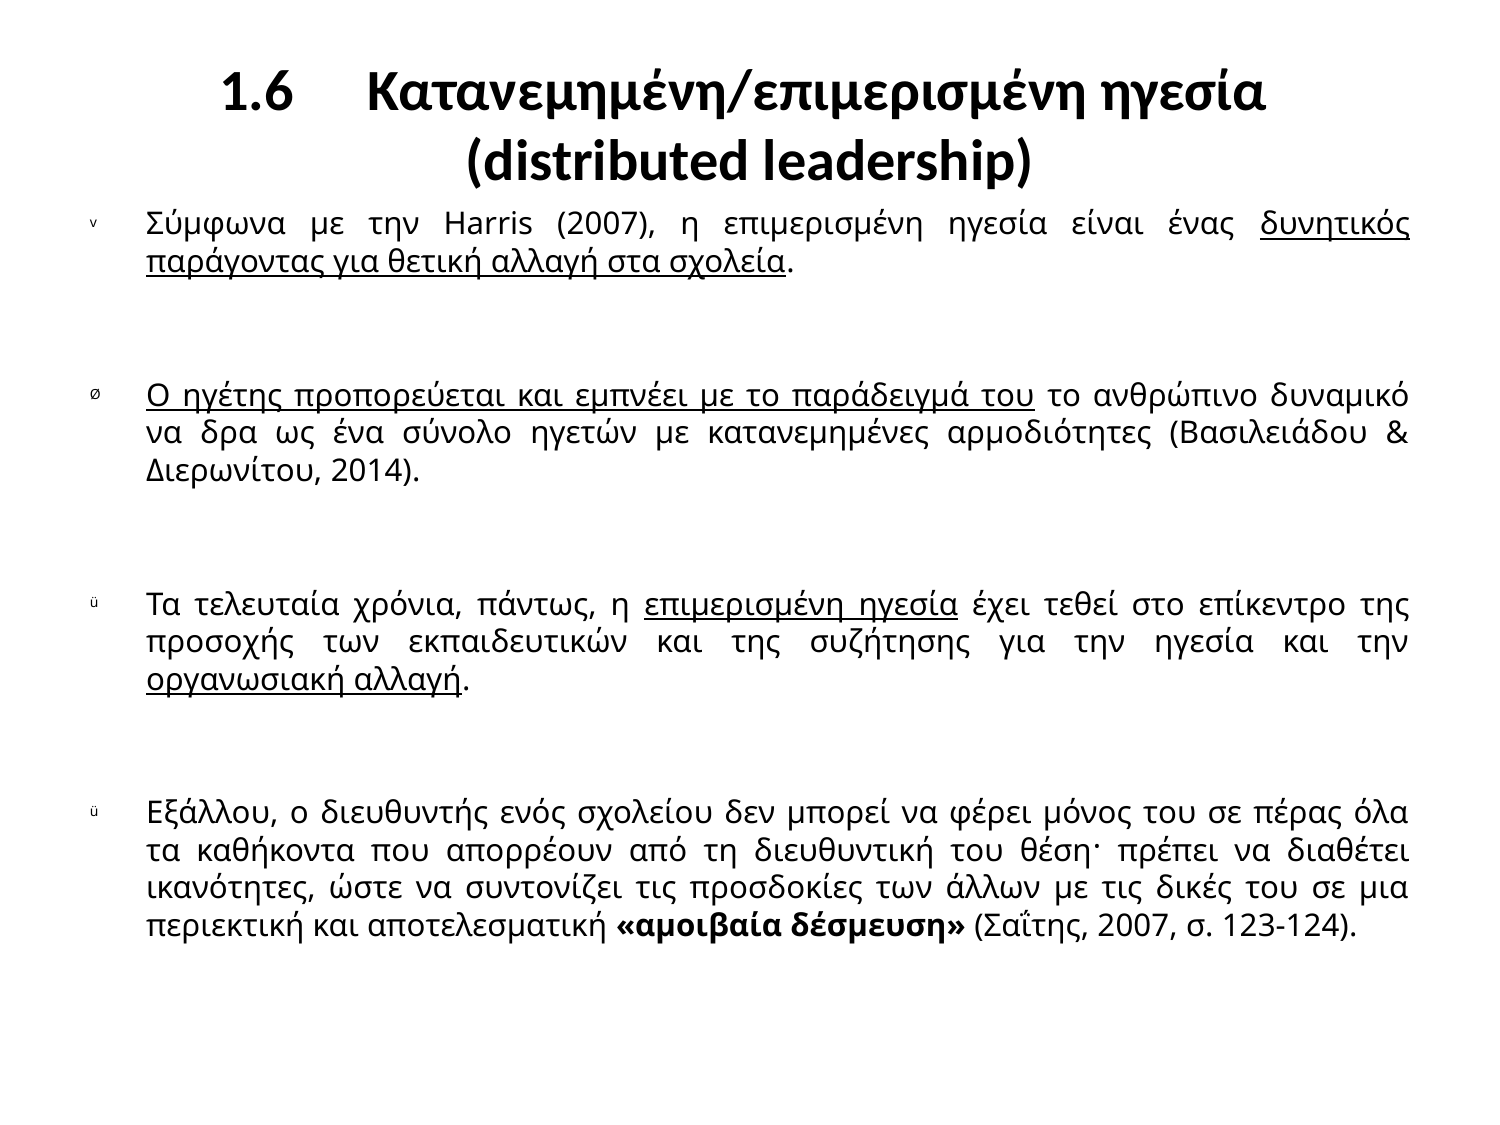

# 1.6	Κατανεμημένη/επιμερισμένη ηγεσία (distributed leadership)
Σύμφωνα με την Harris (2007), η επιμερισμένη ηγεσία είναι ένας δυνητικός παράγοντας για θετική αλλαγή στα σχολεία.
Ο ηγέτης προπορεύεται και εμπνέει με το παράδειγμά του το ανθρώπινο δυναμικό να δρα ως ένα σύνολο ηγετών με κατανεμημένες αρμοδιότητες (Βασιλειάδου & Διερωνίτου, 2014).
Τα τελευταία χρόνια, πάντως, η επιμερισμένη ηγεσία έχει τεθεί στο επίκεντρο της προσοχής των εκπαιδευτικών και της συζήτησης για την ηγεσία και την οργανωσιακή αλλαγή.
Εξάλλου, ο διευθυντής ενός σχολείου δεν μπορεί να φέρει μόνος του σε πέρας όλα τα καθήκοντα που απορρέουν από τη διευθυντική του θέση· πρέπει να διαθέτει ικανότητες, ώστε να συντονίζει τις προσδοκίες των άλλων με τις δικές του σε μια περιεκτική και αποτελεσματική «αμοιβαία δέσμευση» (Σαΐτης, 2007, σ. 123-124).